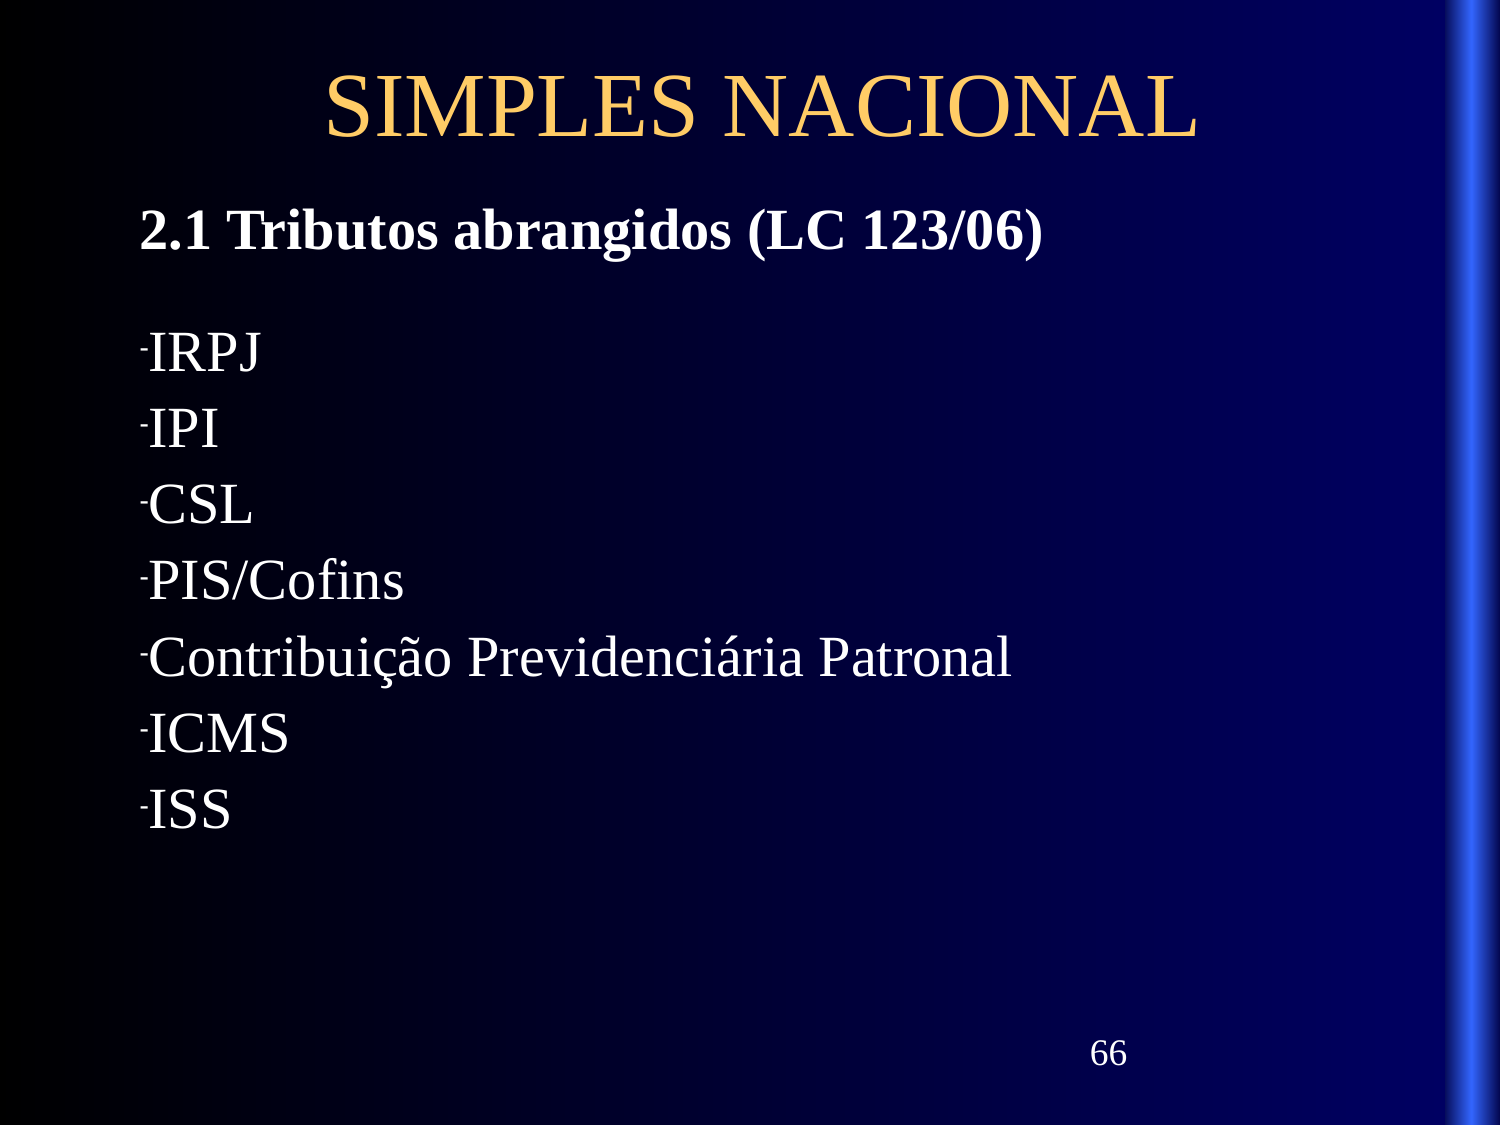

# SIMPLES NACIONAL
2.1 Tributos abrangidos (LC 123/06)
IRPJ
IPI
CSL
PIS/Cofins
Contribuição Previdenciária Patronal
ICMS
ISS